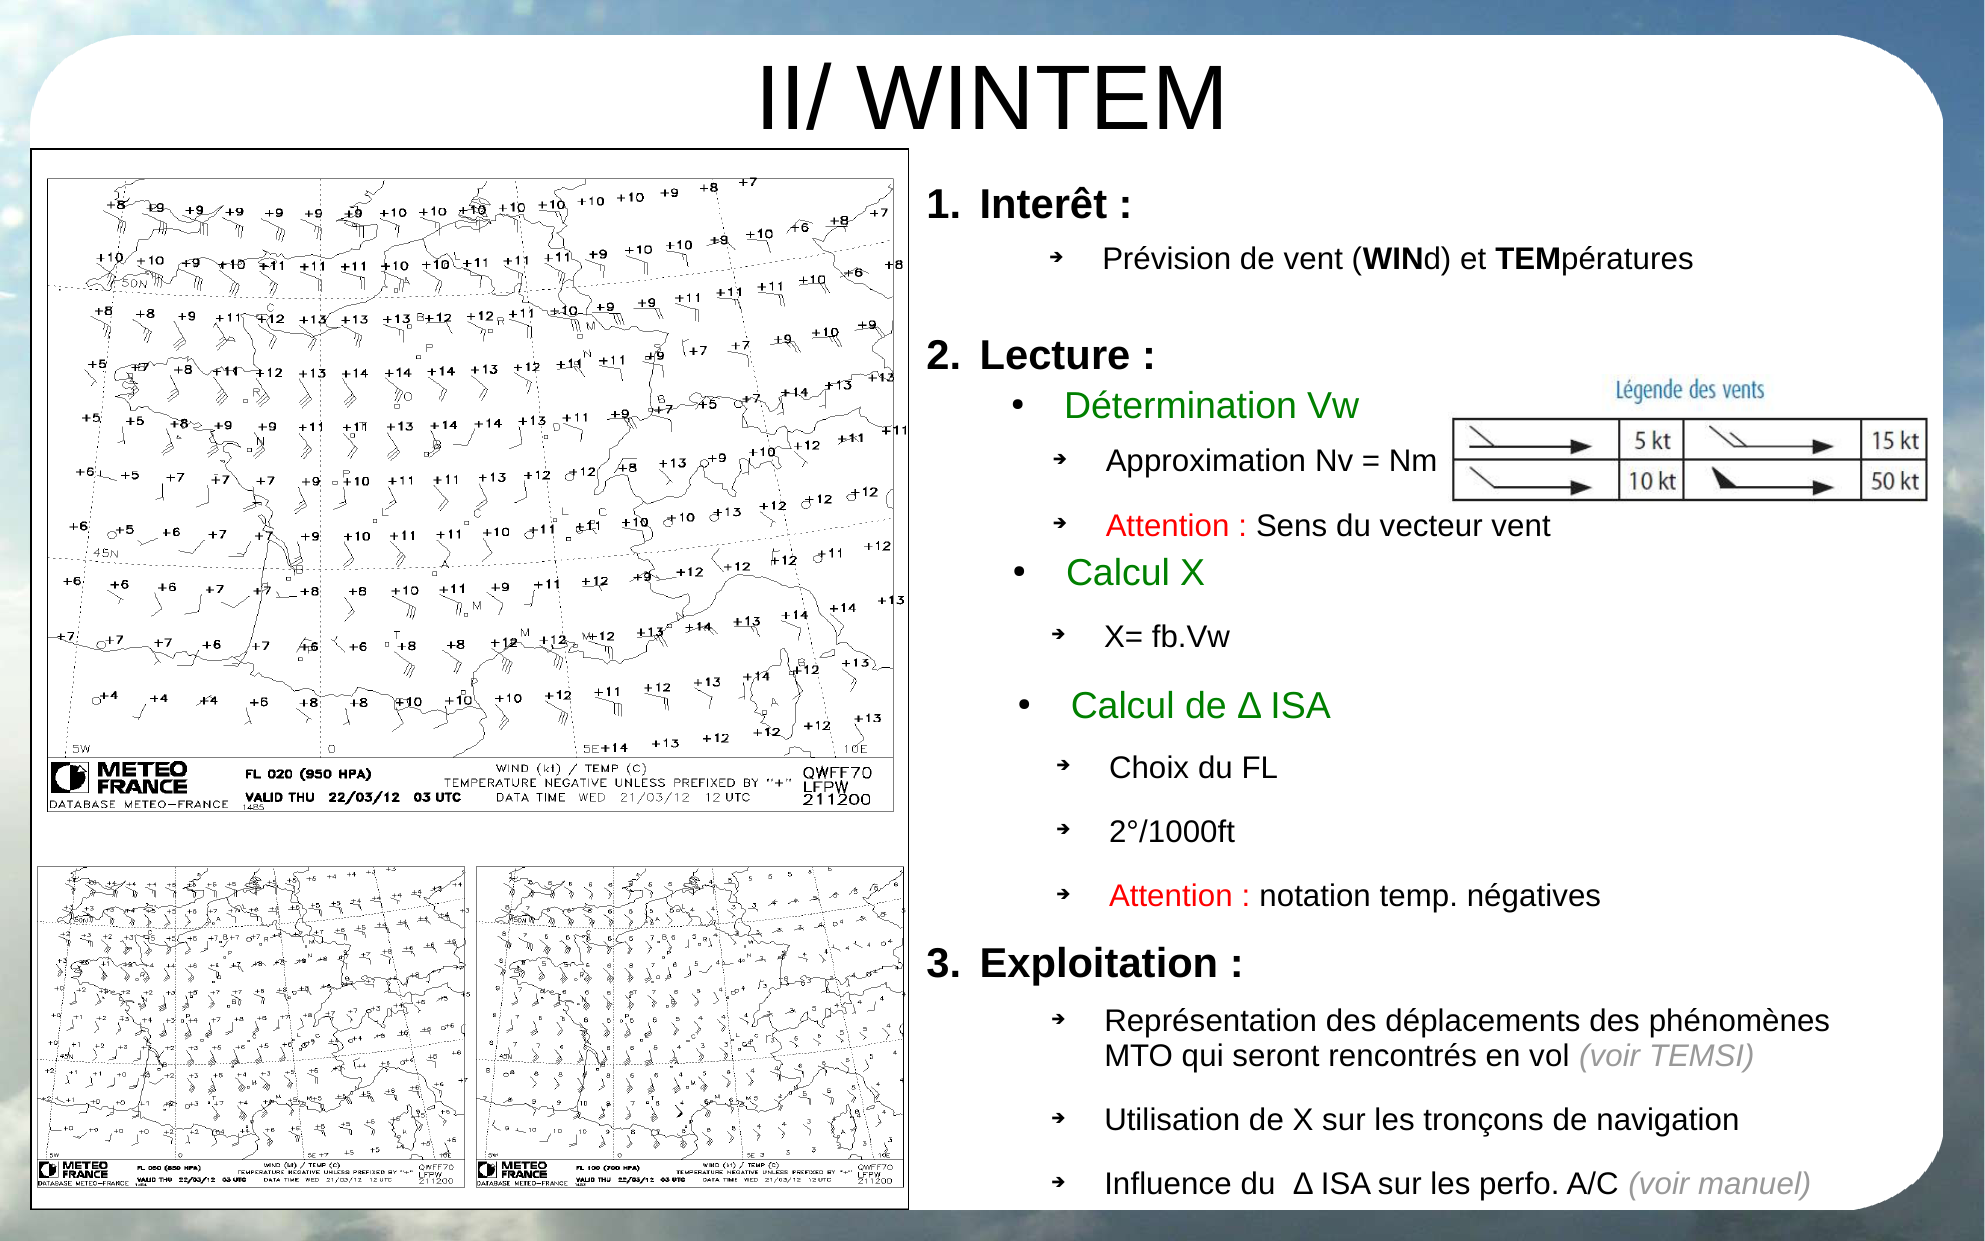

# II/ WINTEM
Interêt :
Lecture :
Exploitation :
Prévision de vent (WINd) et TEMpératures
Détermination Vw
Approximation Nv = Nm
Attention : Sens du vecteur vent
Calcul X
X= fb.Vw
Calcul de Δ ISA
Choix du FL
2°/1000ft
Attention : notation temp. négatives
Représentation des déplacements des phénomènes MTO qui seront rencontrés en vol (voir TEMSI)
Utilisation de X sur les tronçons de navigation
Influence du Δ ISA sur les perfo. A/C (voir manuel)